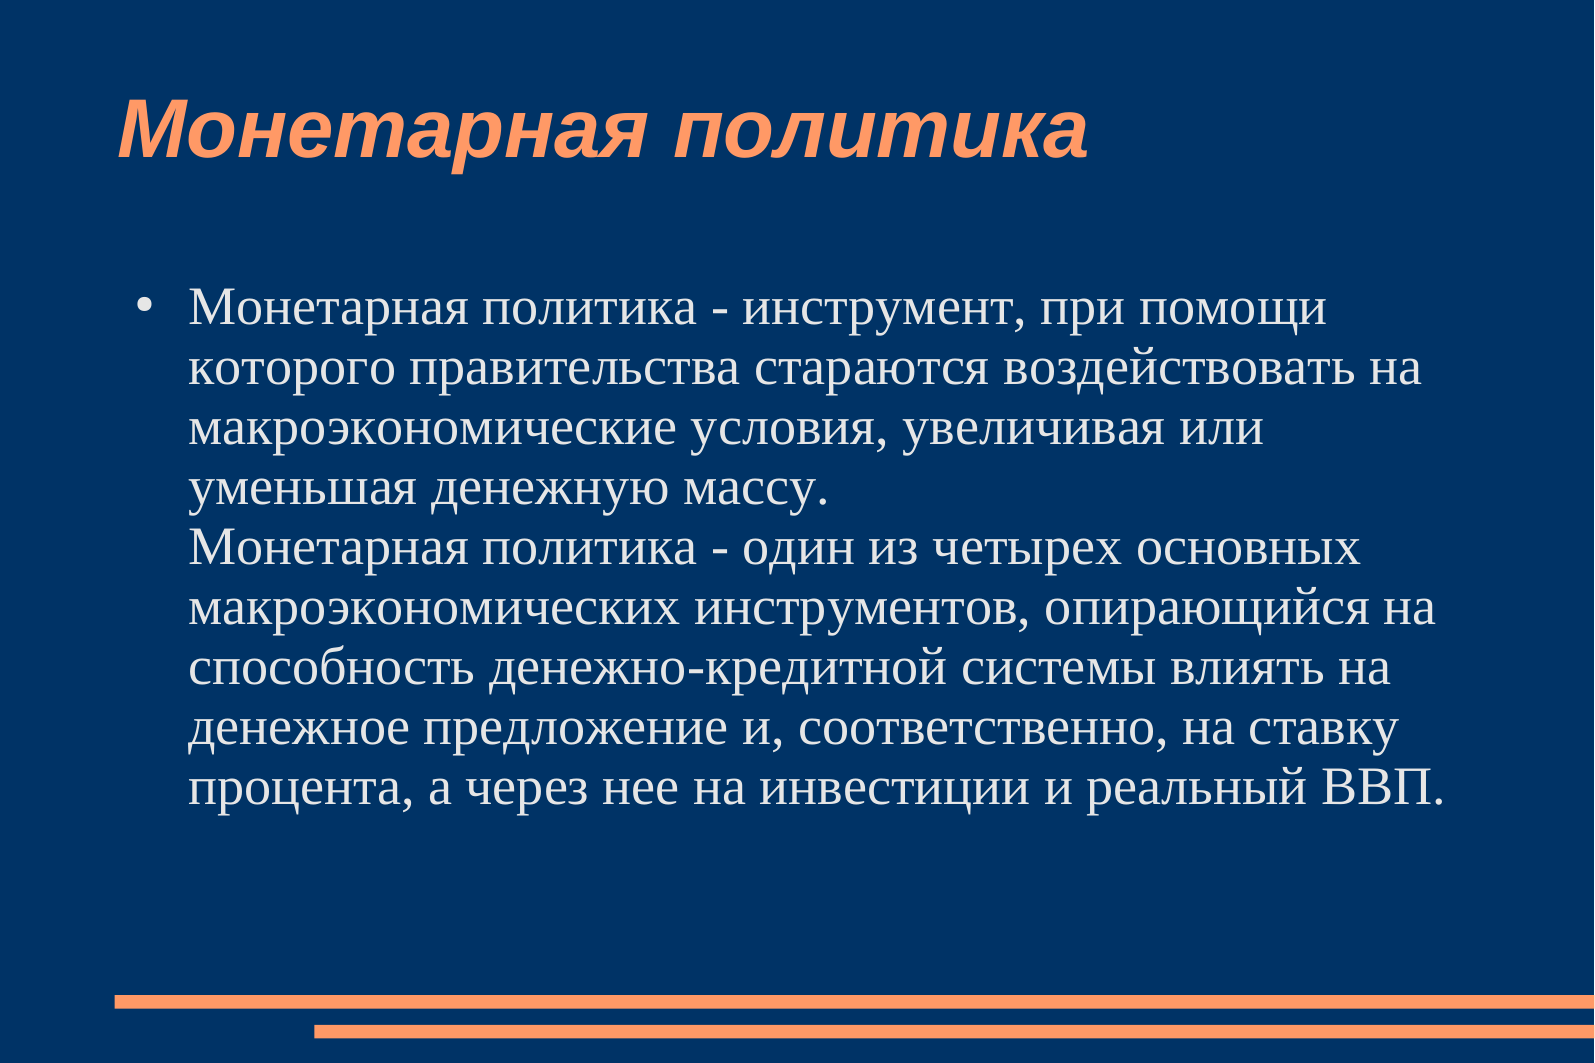

# Монетарная политика
Монетарная политика - инструмент, при помощи которого правительства стараются воздействовать на макроэкономические условия, увеличивая или уменьшая денежную массу.
Монетарная политика - один из четырех основных макроэкономических инструментов, опирающийся на способность денежно-кредитной системы влиять на денежное предложение и, соответственно, на ставку процента, а через нее на инвестиции и реальный ВВП.